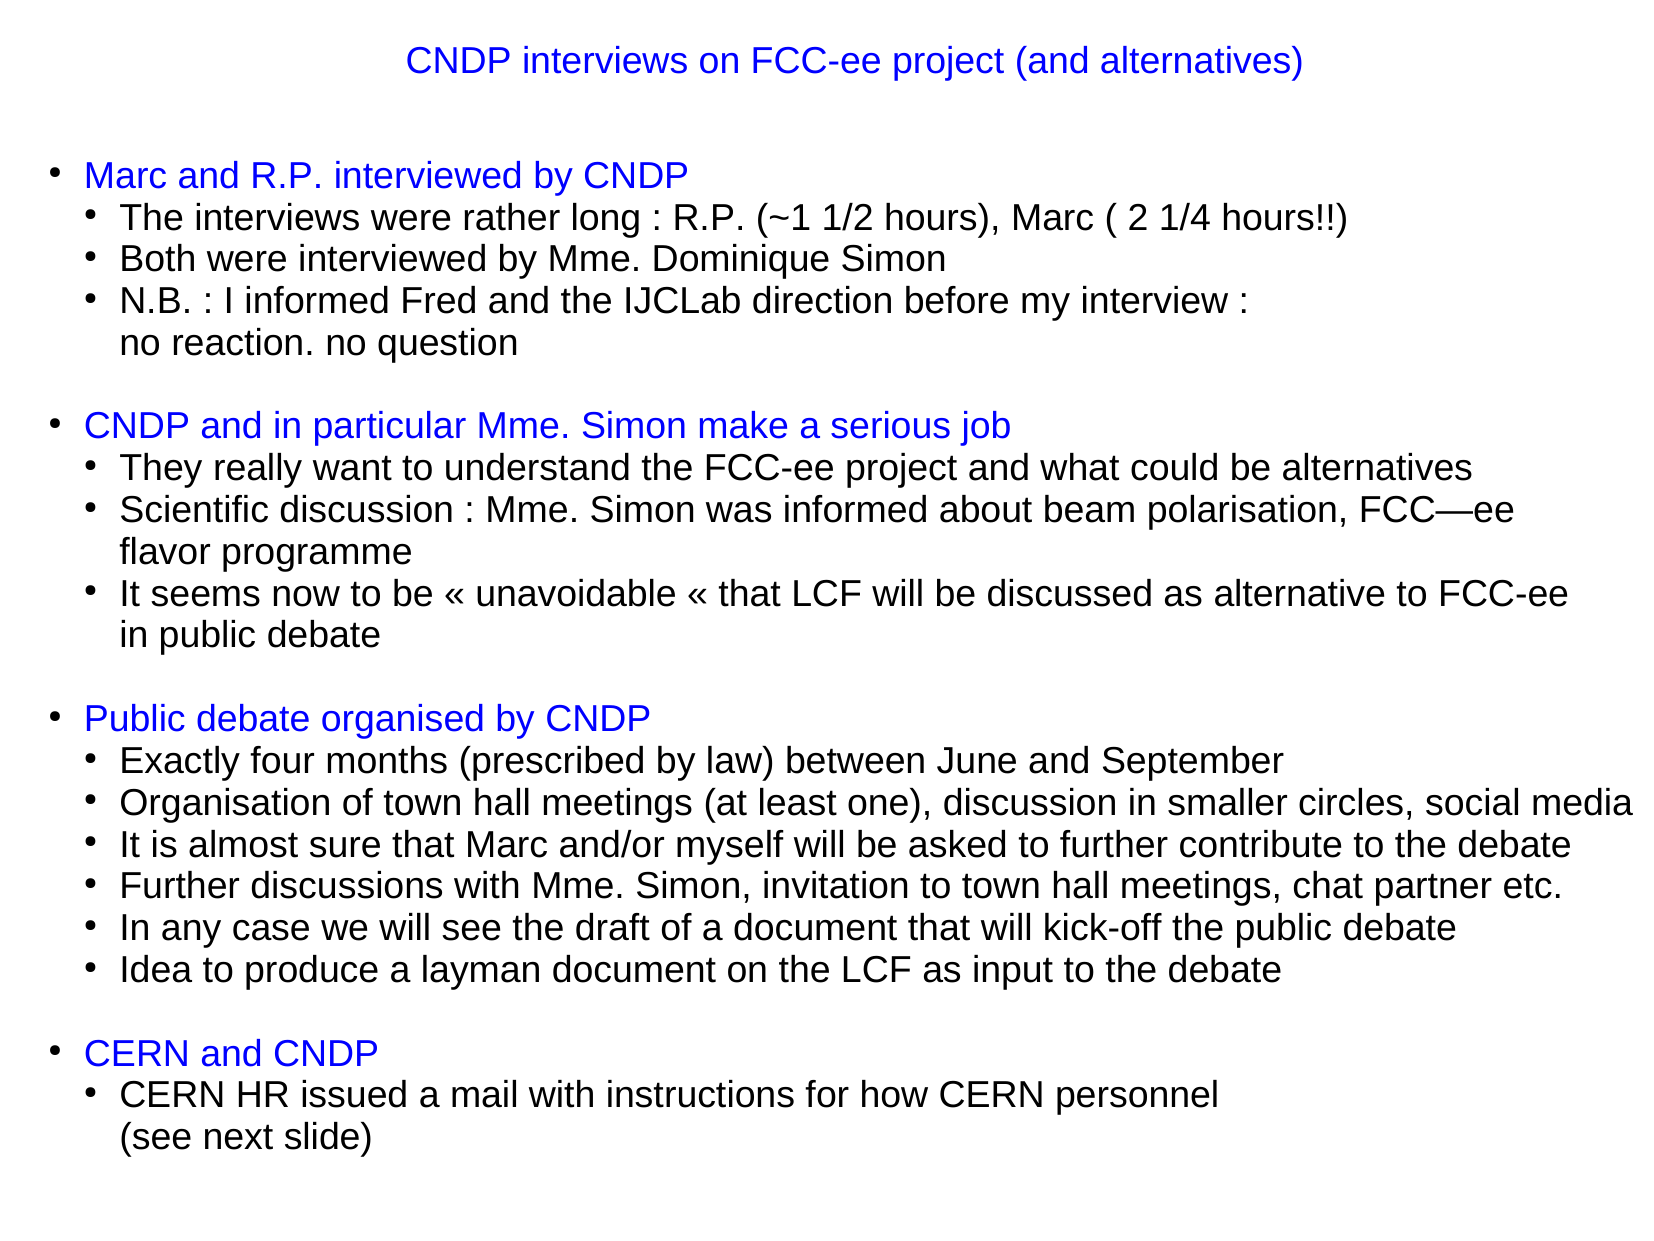

CNDP interviews on FCC-ee project (and alternatives)
Marc and R.P. interviewed by CNDP
The interviews were rather long : R.P. (~1 1/2 hours), Marc ( 2 1/4 hours!!)
Both were interviewed by Mme. Dominique Simon
N.B. : I informed Fred and the IJCLab direction before my interview :
no reaction. no question
CNDP and in particular Mme. Simon make a serious job
They really want to understand the FCC-ee project and what could be alternatives
Scientific discussion : Mme. Simon was informed about beam polarisation, FCC—ee
flavor programme
It seems now to be « unavoidable « that LCF will be discussed as alternative to FCC-ee
in public debate
Public debate organised by CNDP
Exactly four months (prescribed by law) between June and September
Organisation of town hall meetings (at least one), discussion in smaller circles, social media
It is almost sure that Marc and/or myself will be asked to further contribute to the debate
Further discussions with Mme. Simon, invitation to town hall meetings, chat partner etc.
In any case we will see the draft of a document that will kick-off the public debate
Idea to produce a layman document on the LCF as input to the debate
CERN and CNDP
CERN HR issued a mail with instructions for how CERN personnel
(see next slide)